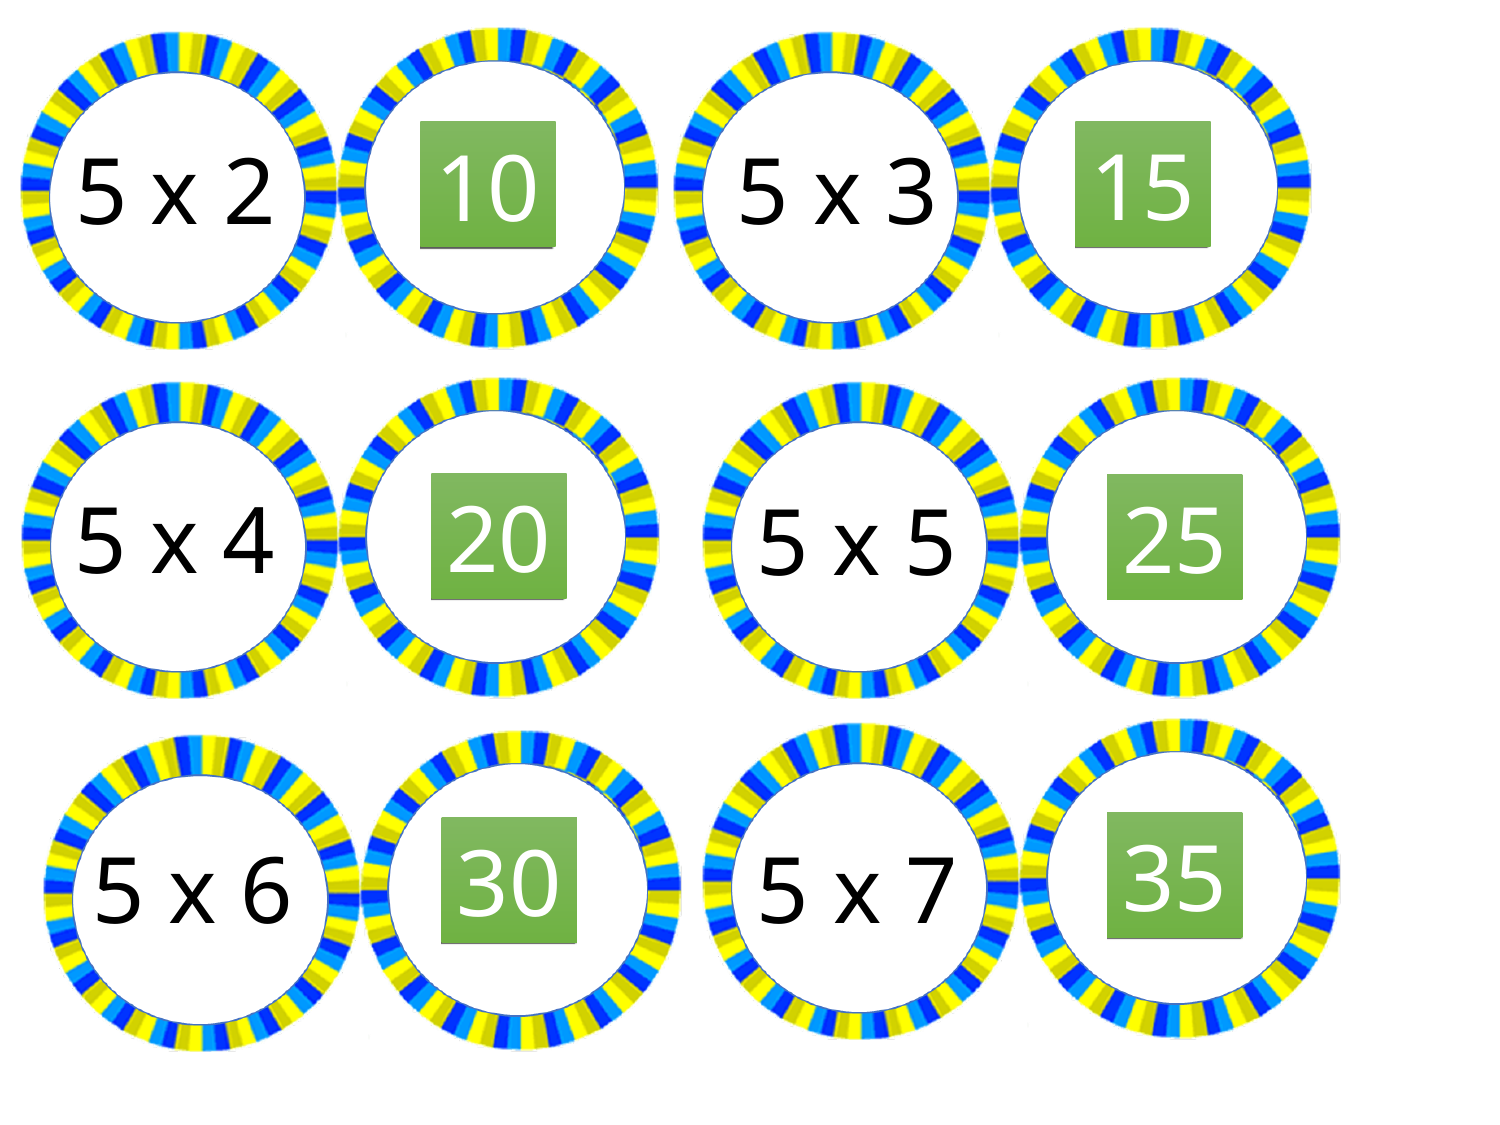

15
10
5 x 3
 5 x 2
20
5 x 4
25
5 x 5
35
30
5 x 6
 5 x 7